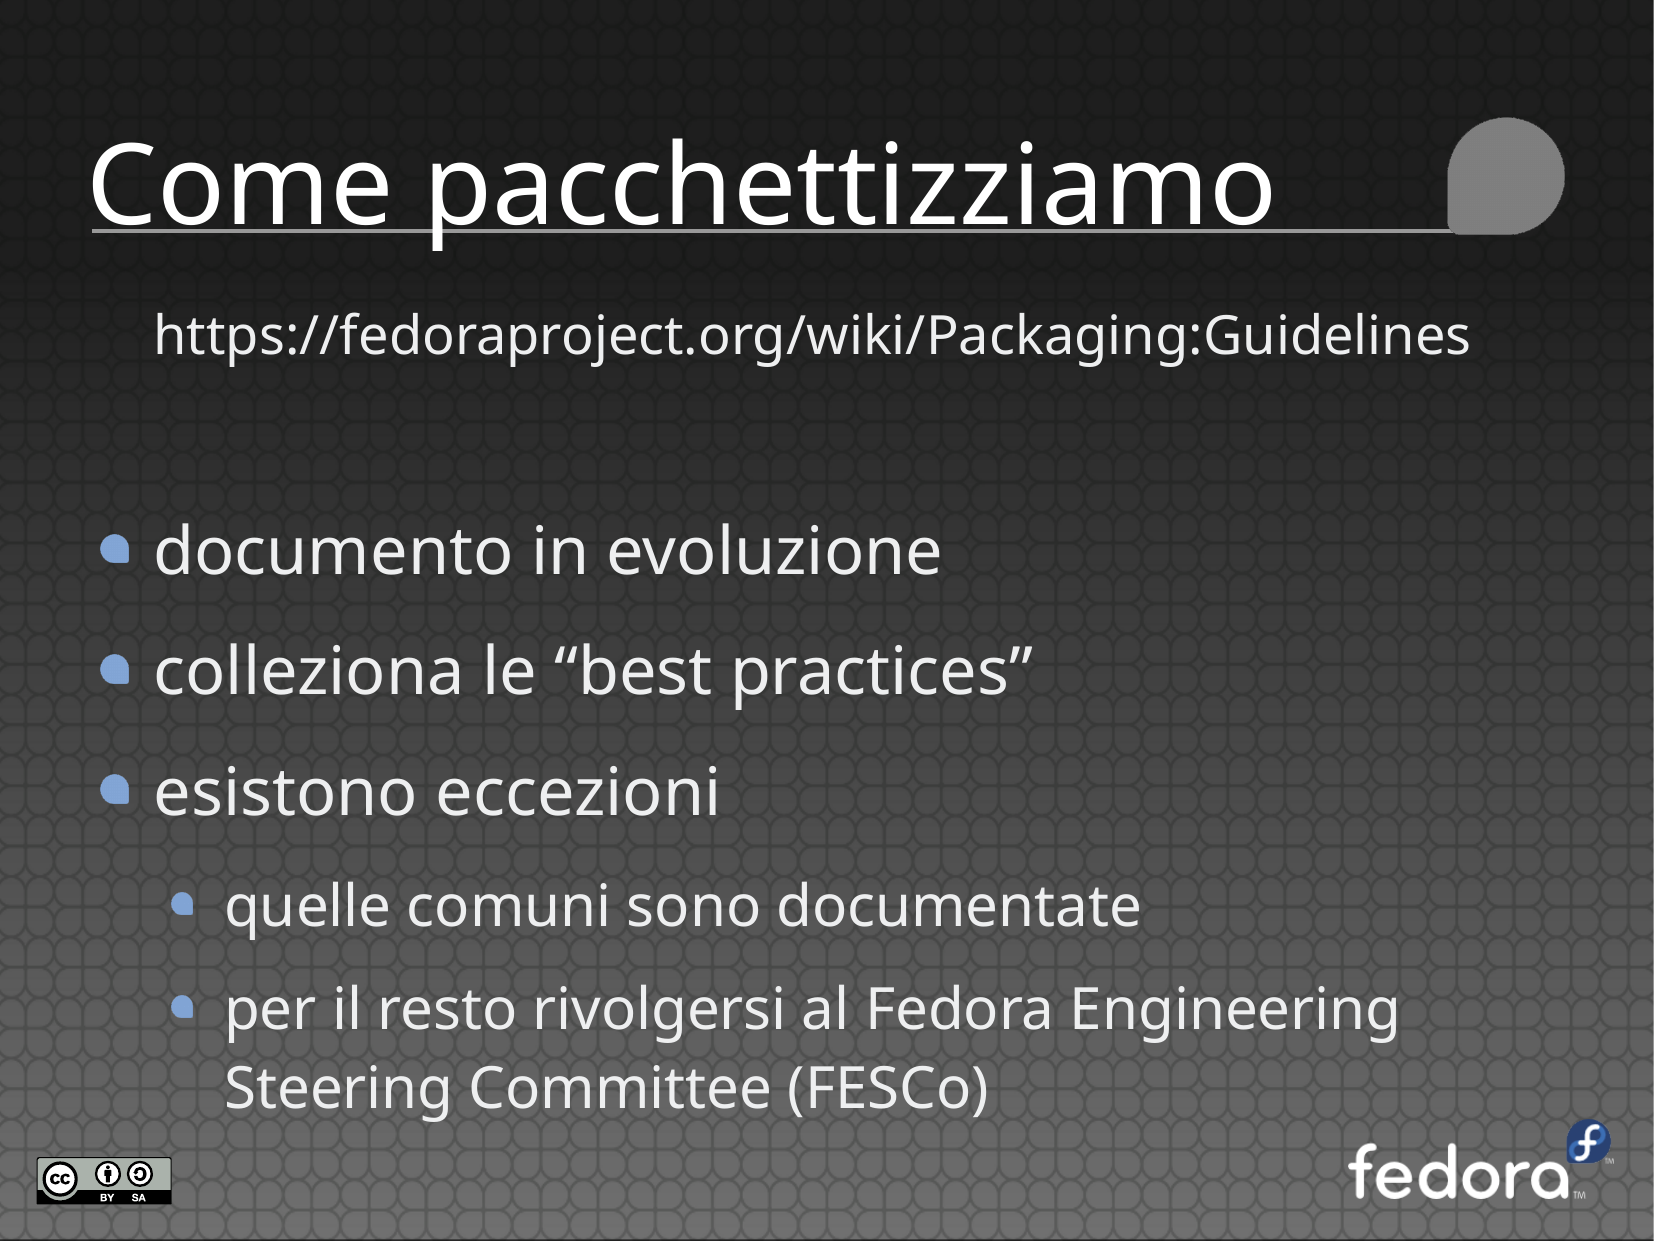

# Come pacchettizziamo
https://fedoraproject.org/wiki/Packaging:Guidelines
documento in evoluzione
colleziona le “best practices”
esistono eccezioni
quelle comuni sono documentate
per il resto rivolgersi al Fedora Engineering Steering Committee (FESCo)